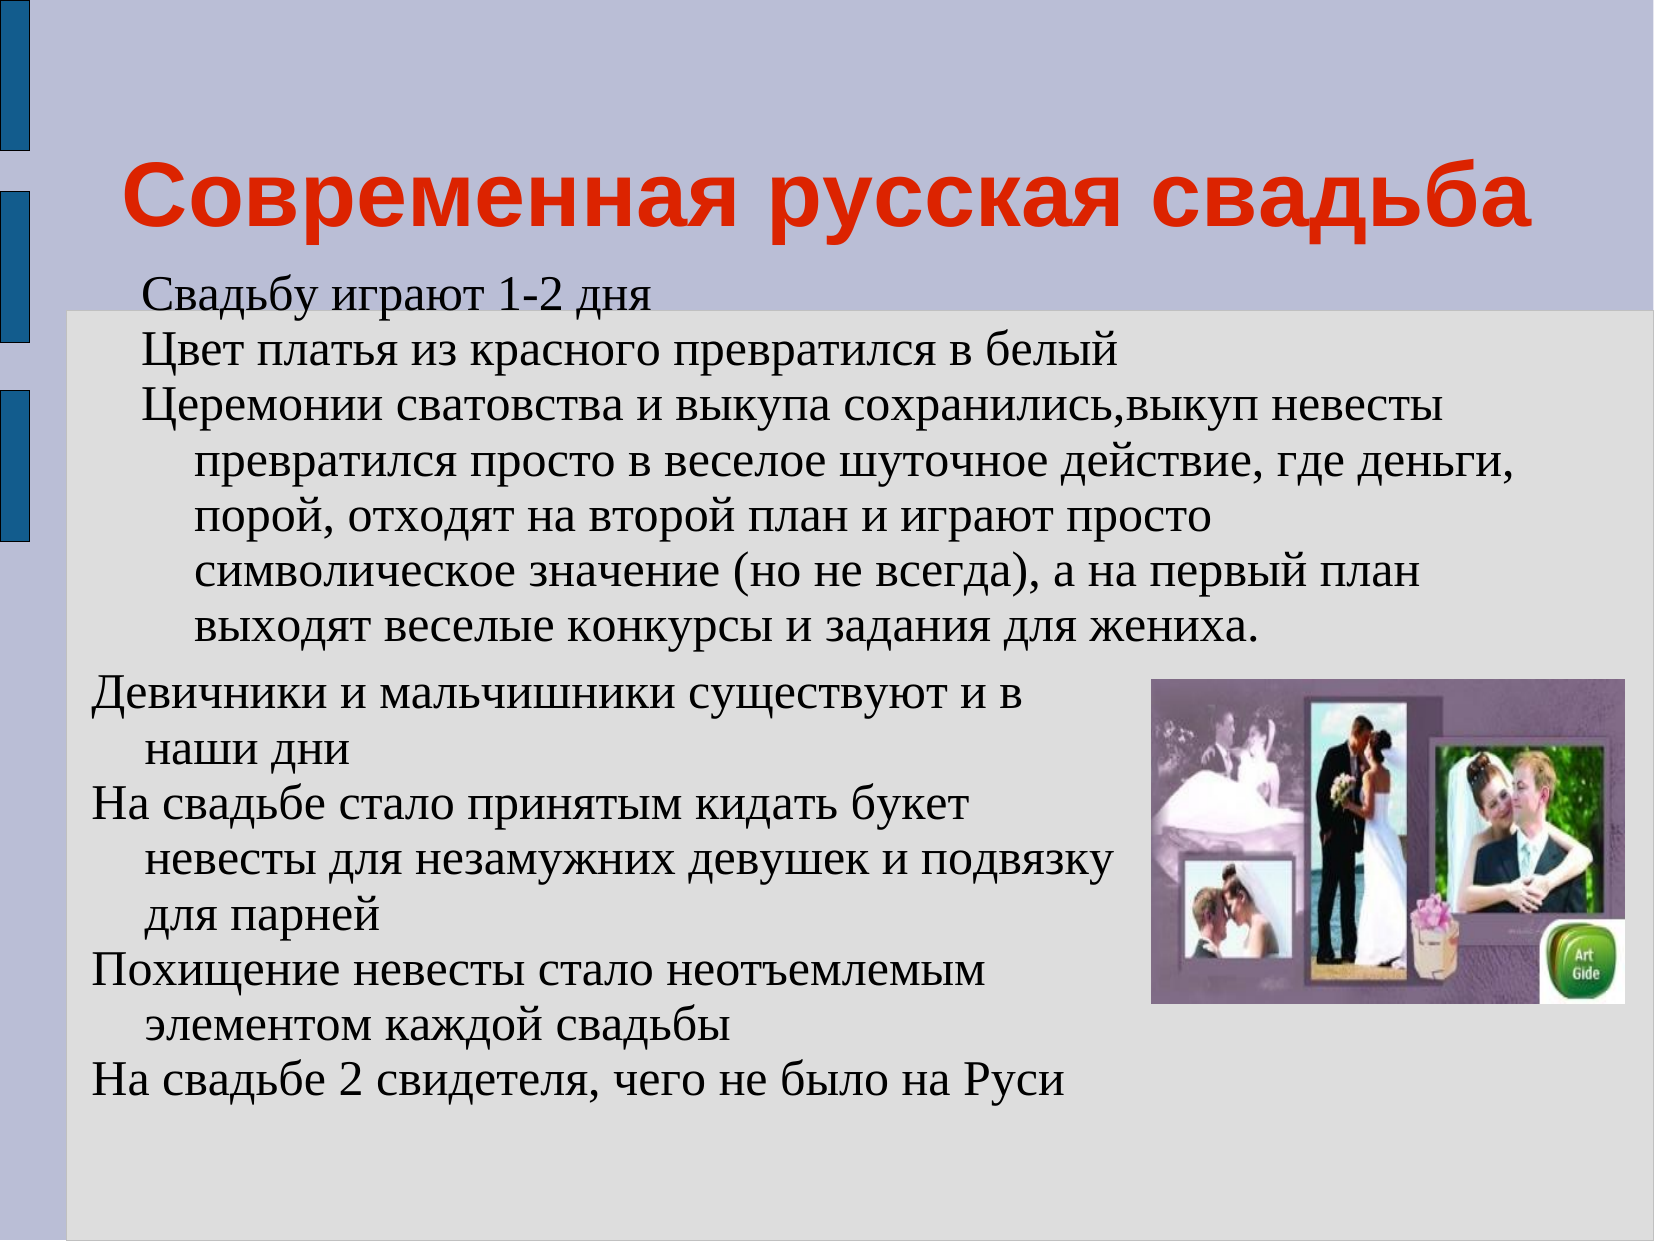

# Современная русская свадьба
Свадьбу играют 1-2 дня
Цвет платья из красного превратился в белый
Церемонии сватовства и выкупа сохранились,выкуп невесты превратился просто в веселое шуточное действие, где деньги, порой, отходят на второй план и играют просто символическое значение (но не всегда), а на первый план выходят веселые конкурсы и задания для жениха.
Девичники и мальчишники существуют и в наши дни
На свадьбе стало принятым кидать букет невесты для незамужних девушек и подвязку для парней
Похищение невесты стало неотъемлемым элементом каждой свадьбы
На свадьбе 2 свидетеля, чего не было на Руси